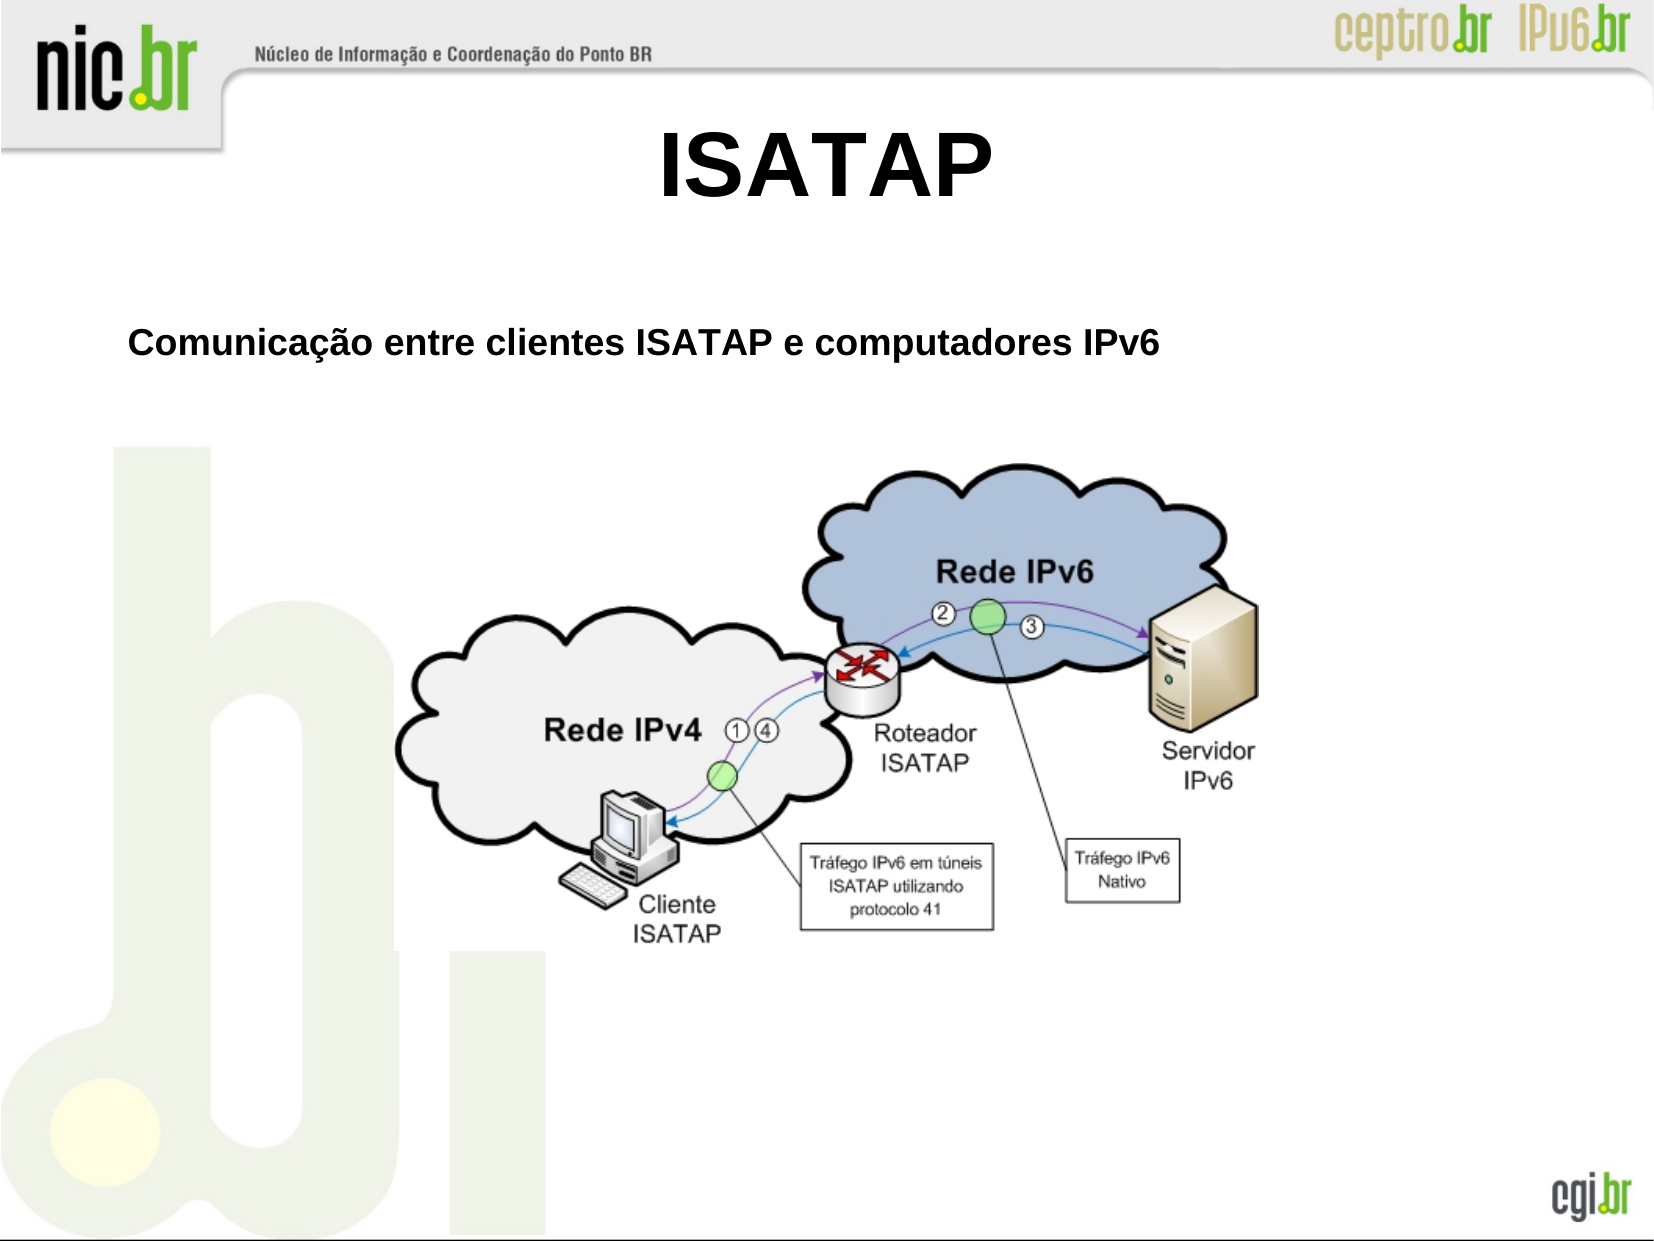

ISATAP
Comunicação entre clientes ISATAP e computadores IPv6